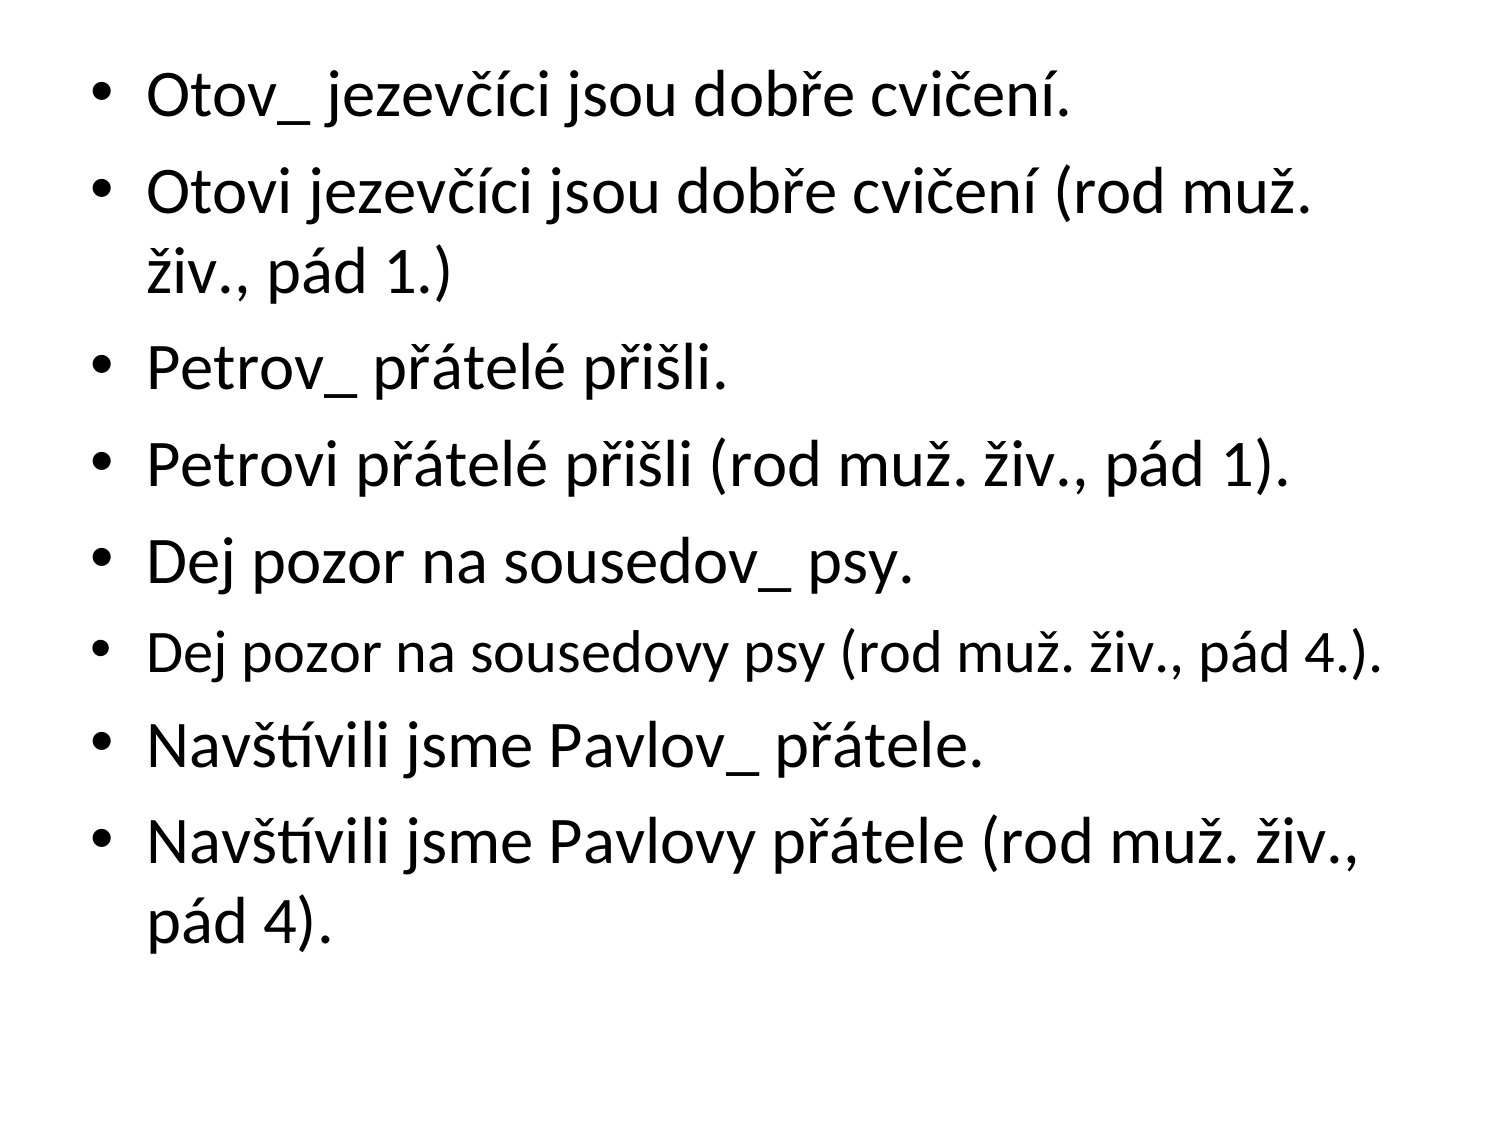

Otov_ jezevčíci jsou dobře cvičení.
Otovi jezevčíci jsou dobře cvičení (rod muž. živ., pád 1.)
Petrov_ přátelé přišli.
Petrovi přátelé přišli (rod muž. živ., pád 1).
Dej pozor na sousedov_ psy.
Dej pozor na sousedovy psy (rod muž. živ., pád 4.).
Navštívili jsme Pavlov_ přátele.
Navštívili jsme Pavlovy přátele (rod muž. živ., pád 4).
#